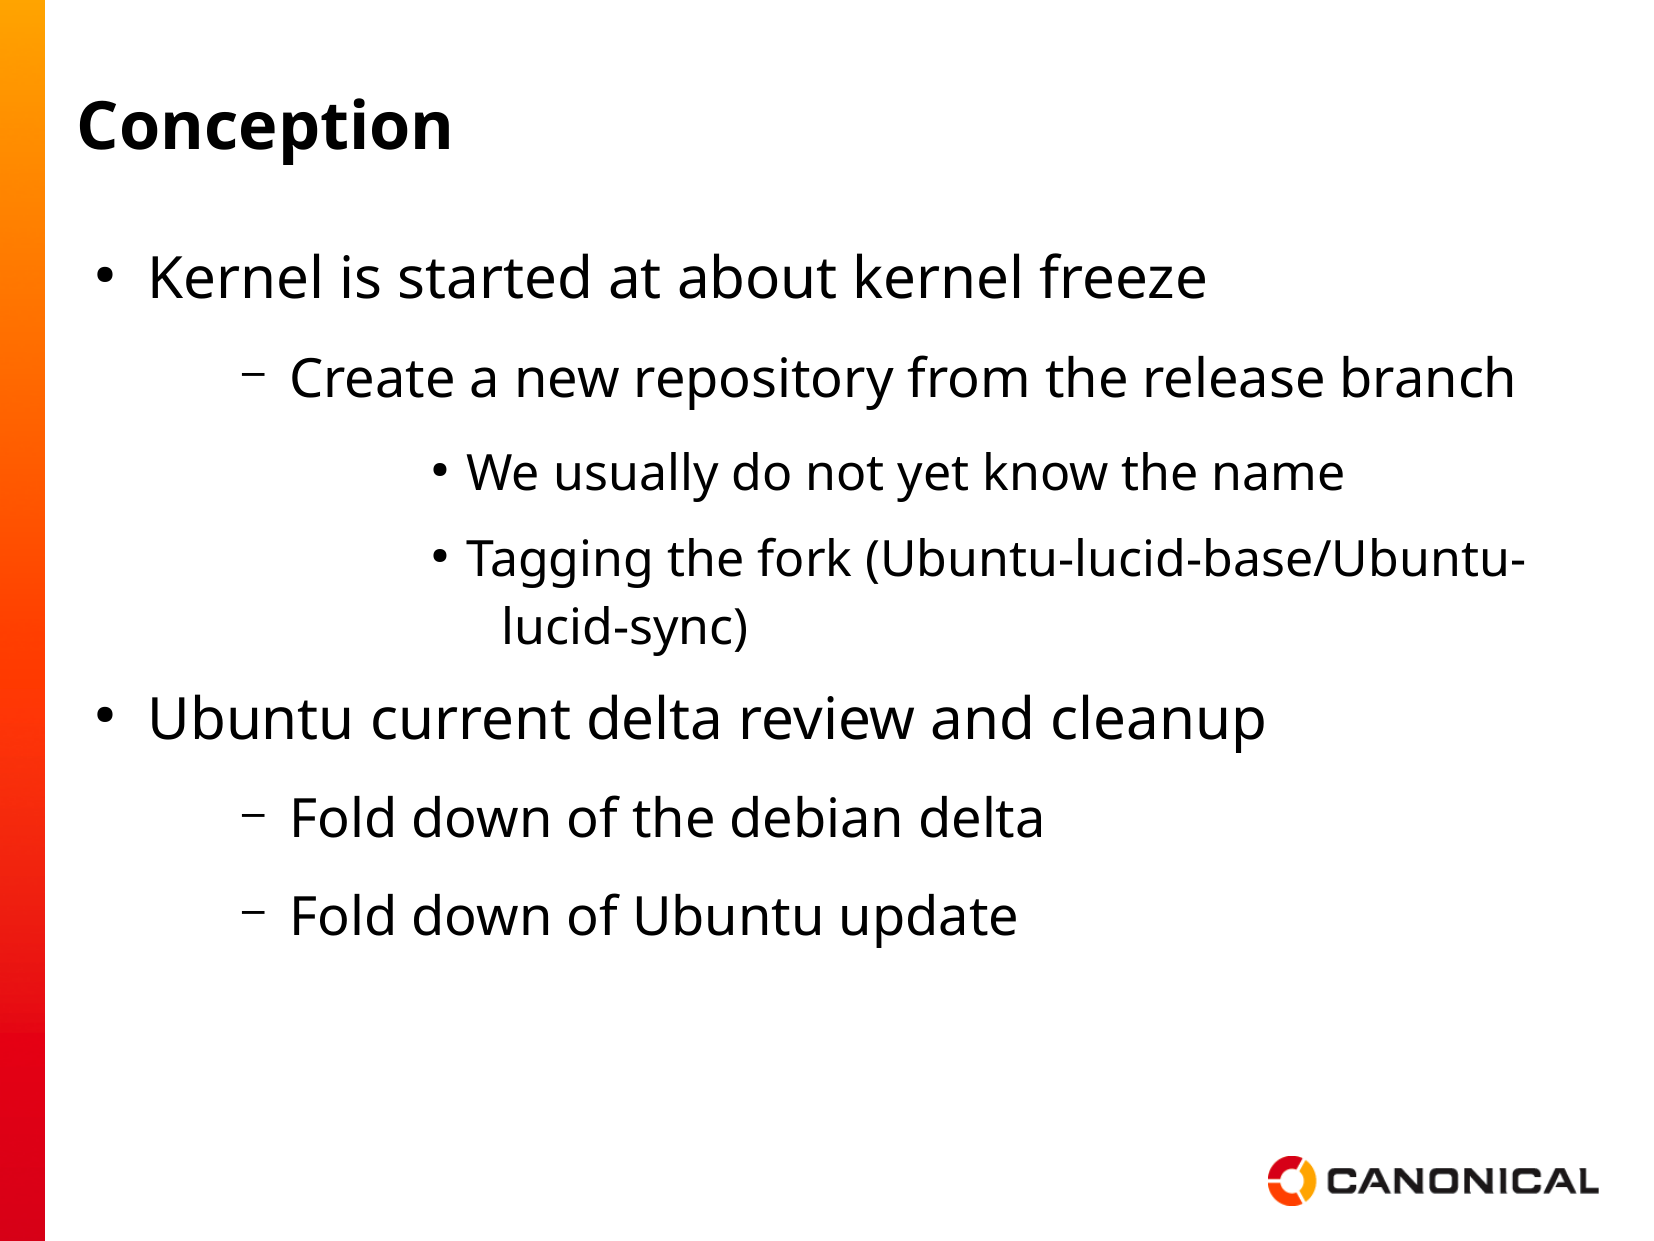

# Conception
Kernel is started at about kernel freeze
Create a new repository from the release branch
We usually do not yet know the name
Tagging the fork (Ubuntu-lucid-base/Ubuntu-lucid-sync)
Ubuntu current delta review and cleanup
Fold down of the debian delta
Fold down of Ubuntu update